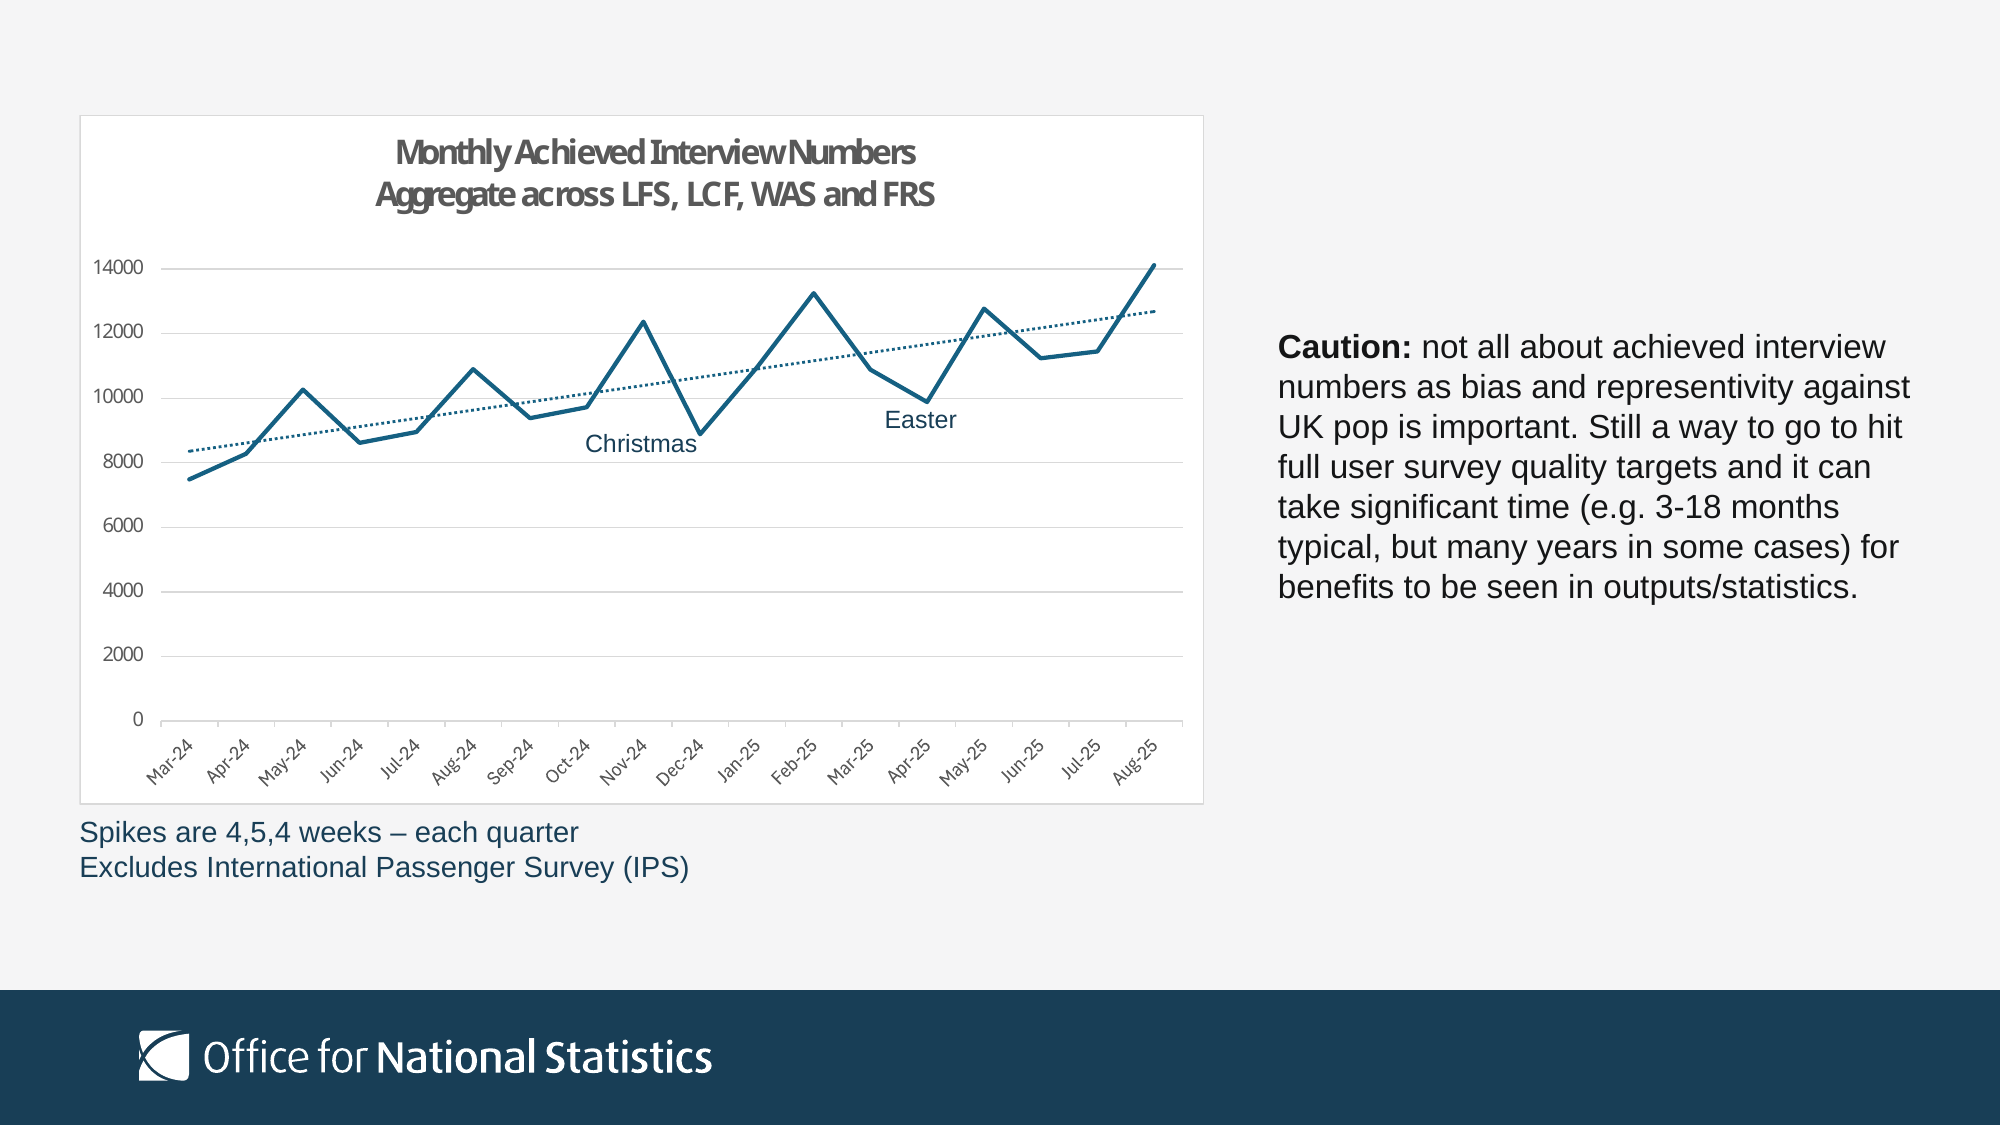

Caution: not all about achieved interview numbers as bias and representivity against UK pop is important. Still a way to go to hit full user survey quality targets and it can take significant time (e.g. 3-18 months typical, but many years in some cases) for benefits to be seen in outputs/statistics.
Easter
Christmas
Spikes are 4,5,4 weeks – each quarter
Excludes International Passenger Survey (IPS)